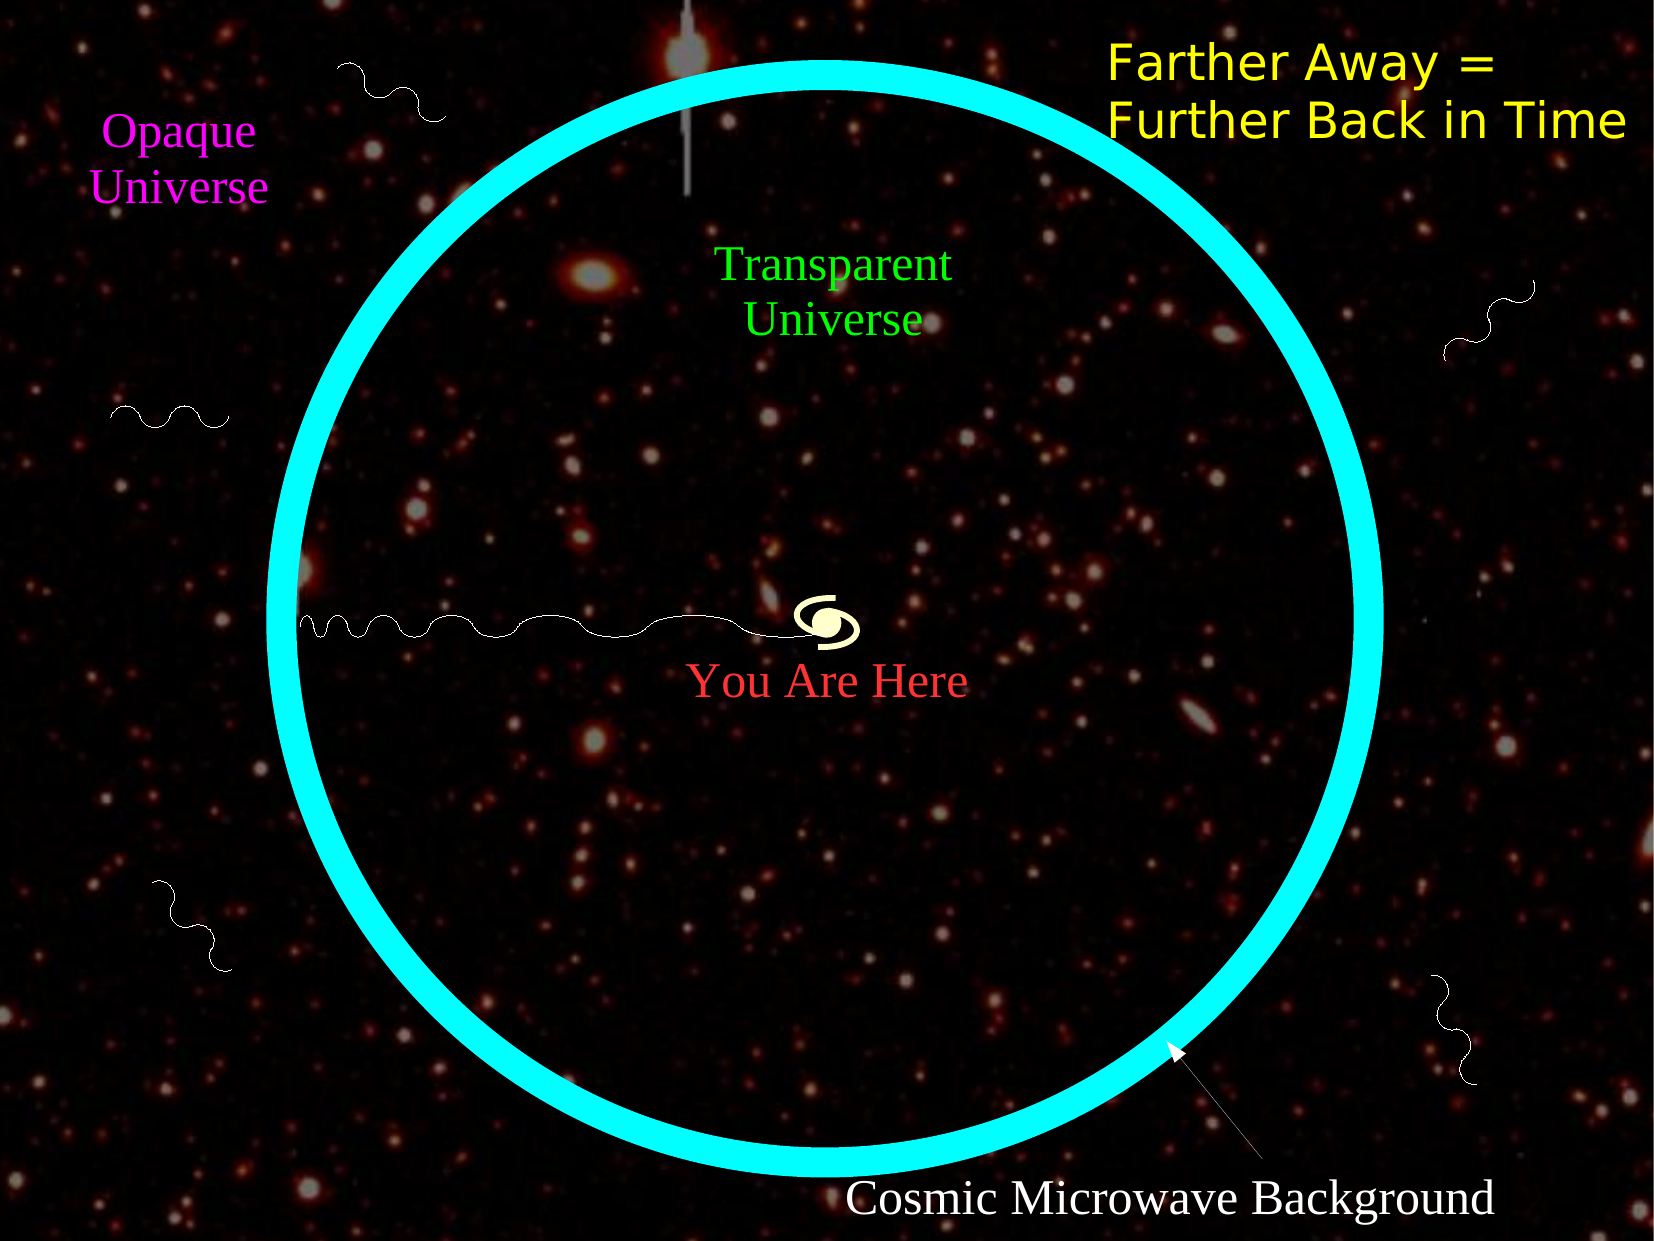

Farther Away =
Further Back in Time
Opaque
Universe
Transparent
Universe
You Are Here
Cosmic Microwave Background